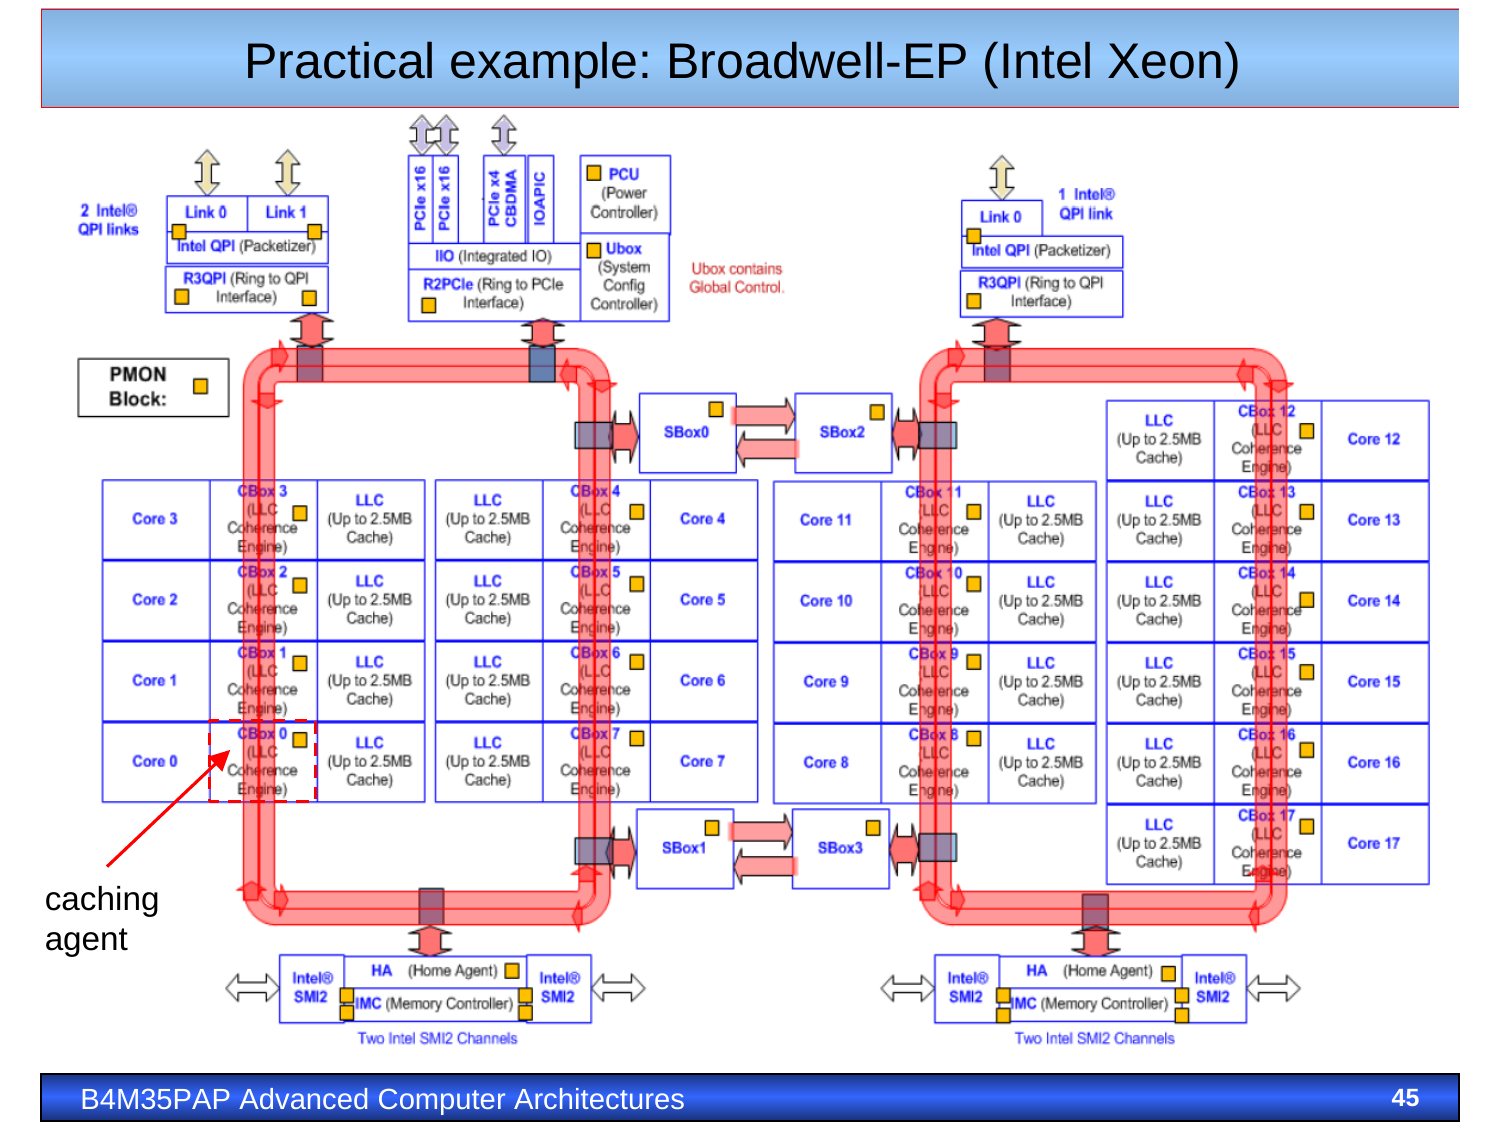

# Practical example: Broadwell-EP (Intel Xeon)
caching
agent